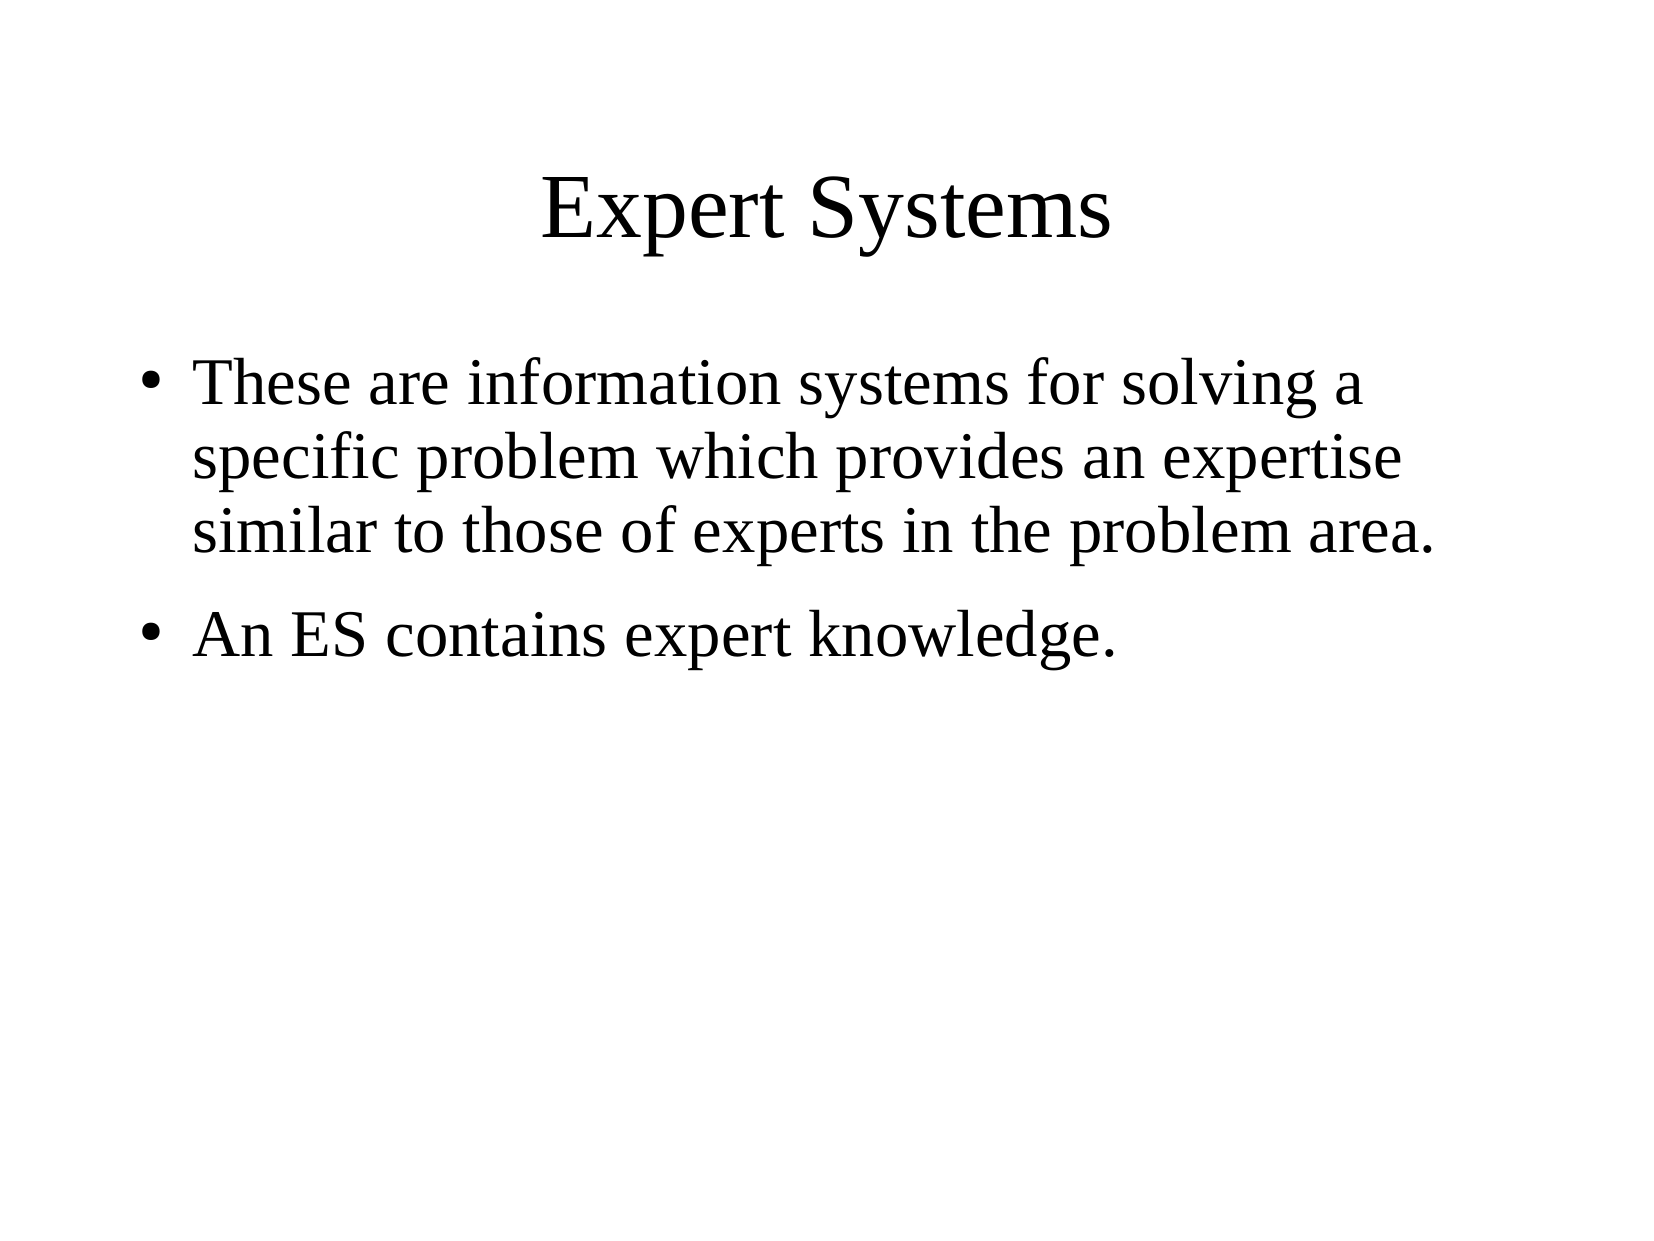

# Expert Systems
These are information systems for solving a specific problem which provides an expertise similar to those of experts in the problem area.
An ES contains expert knowledge.